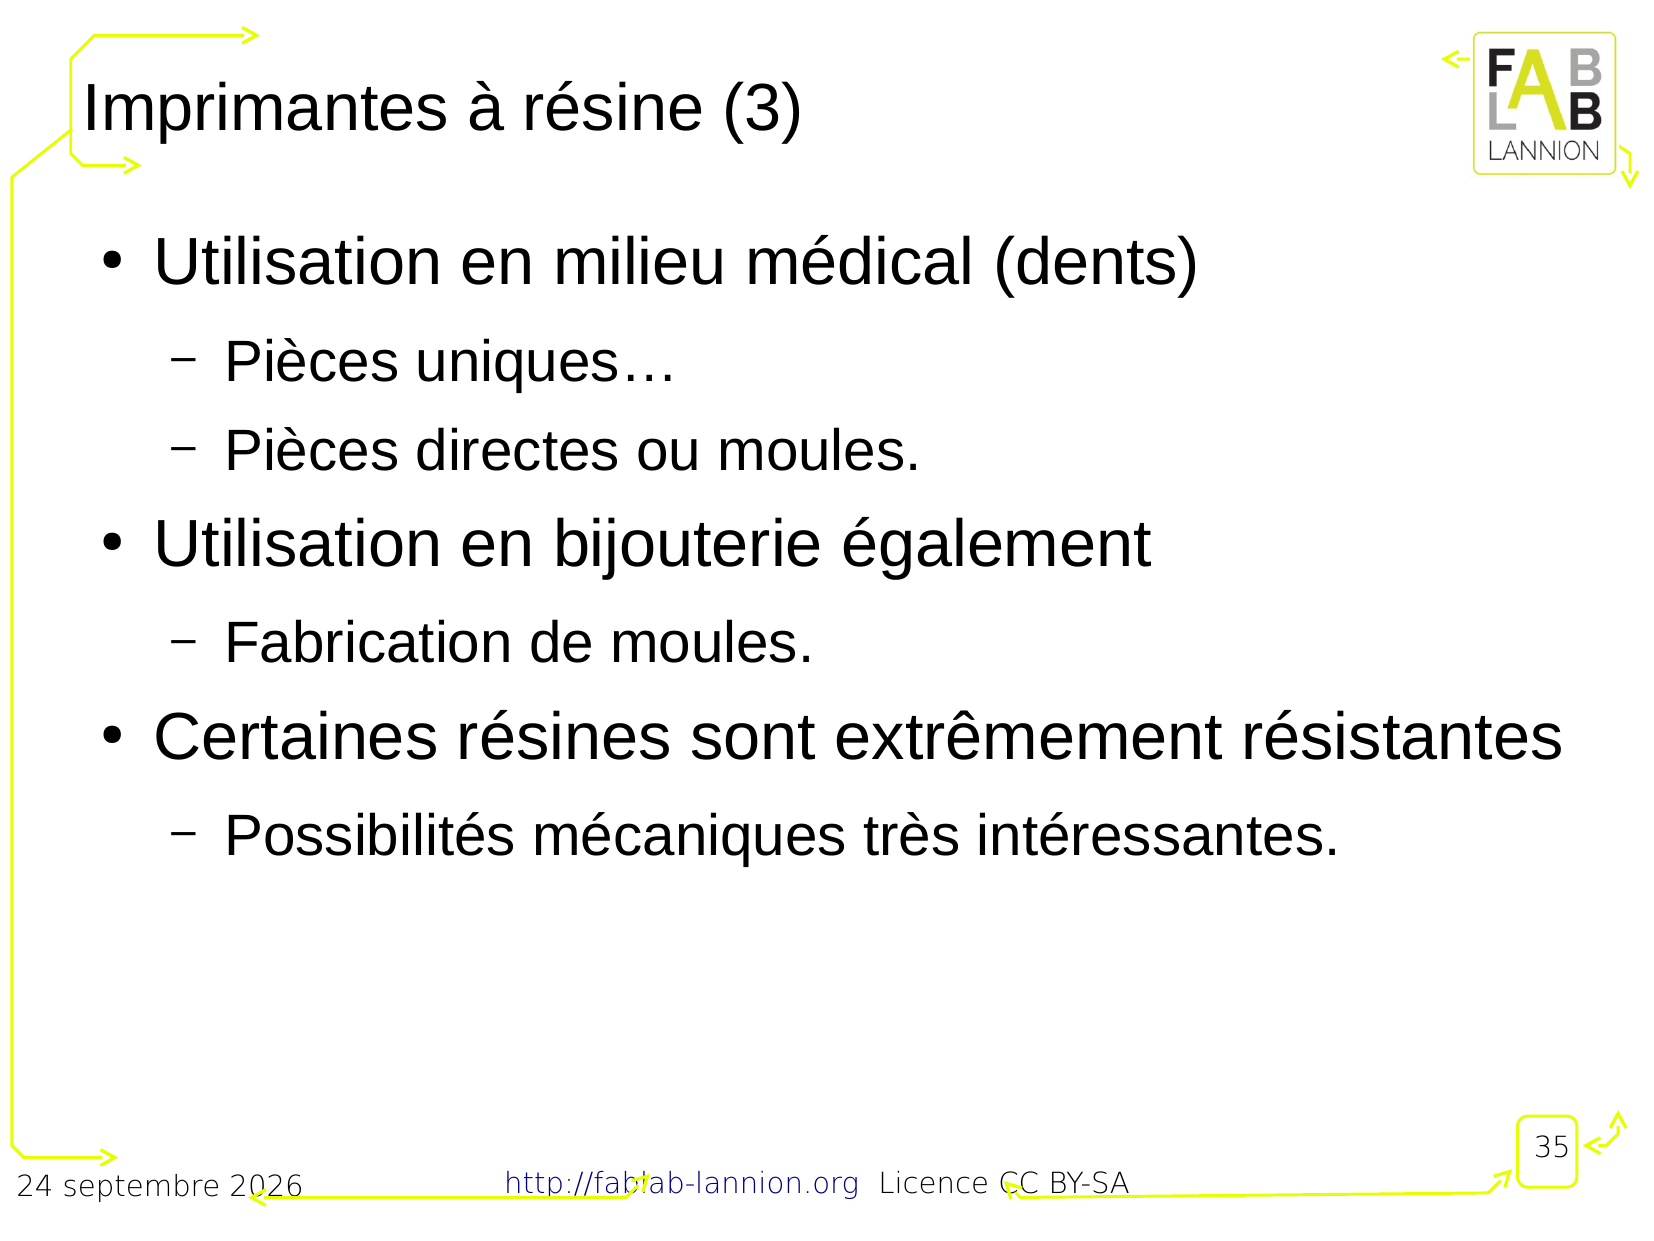

# Imprimantes à résine (3)
Utilisation en milieu médical (dents)
Pièces uniques…
Pièces directes ou moules.
Utilisation en bijouterie également
Fabrication de moules.
Certaines résines sont extrêmement résistantes
Possibilités mécaniques très intéressantes.
35